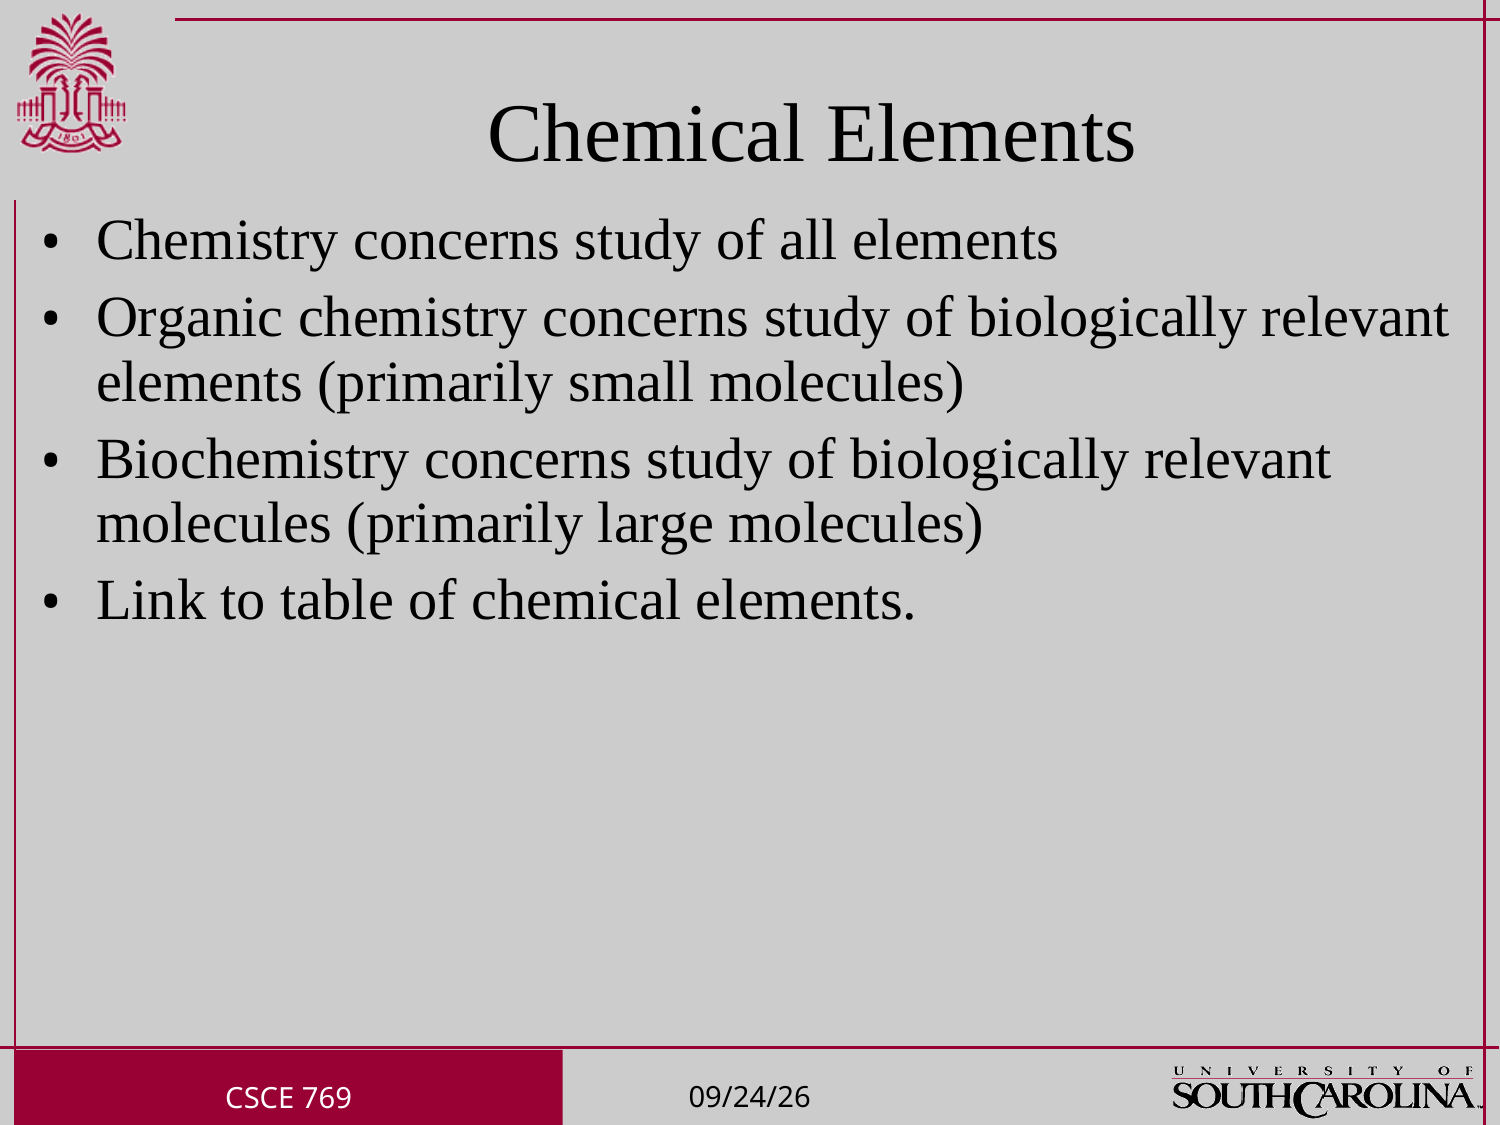

# Chemical Elements
Chemistry concerns study of all elements
Organic chemistry concerns study of biologically relevant elements (primarily small molecules)
Biochemistry concerns study of biologically relevant molecules (primarily large molecules)
Link to table of chemical elements.